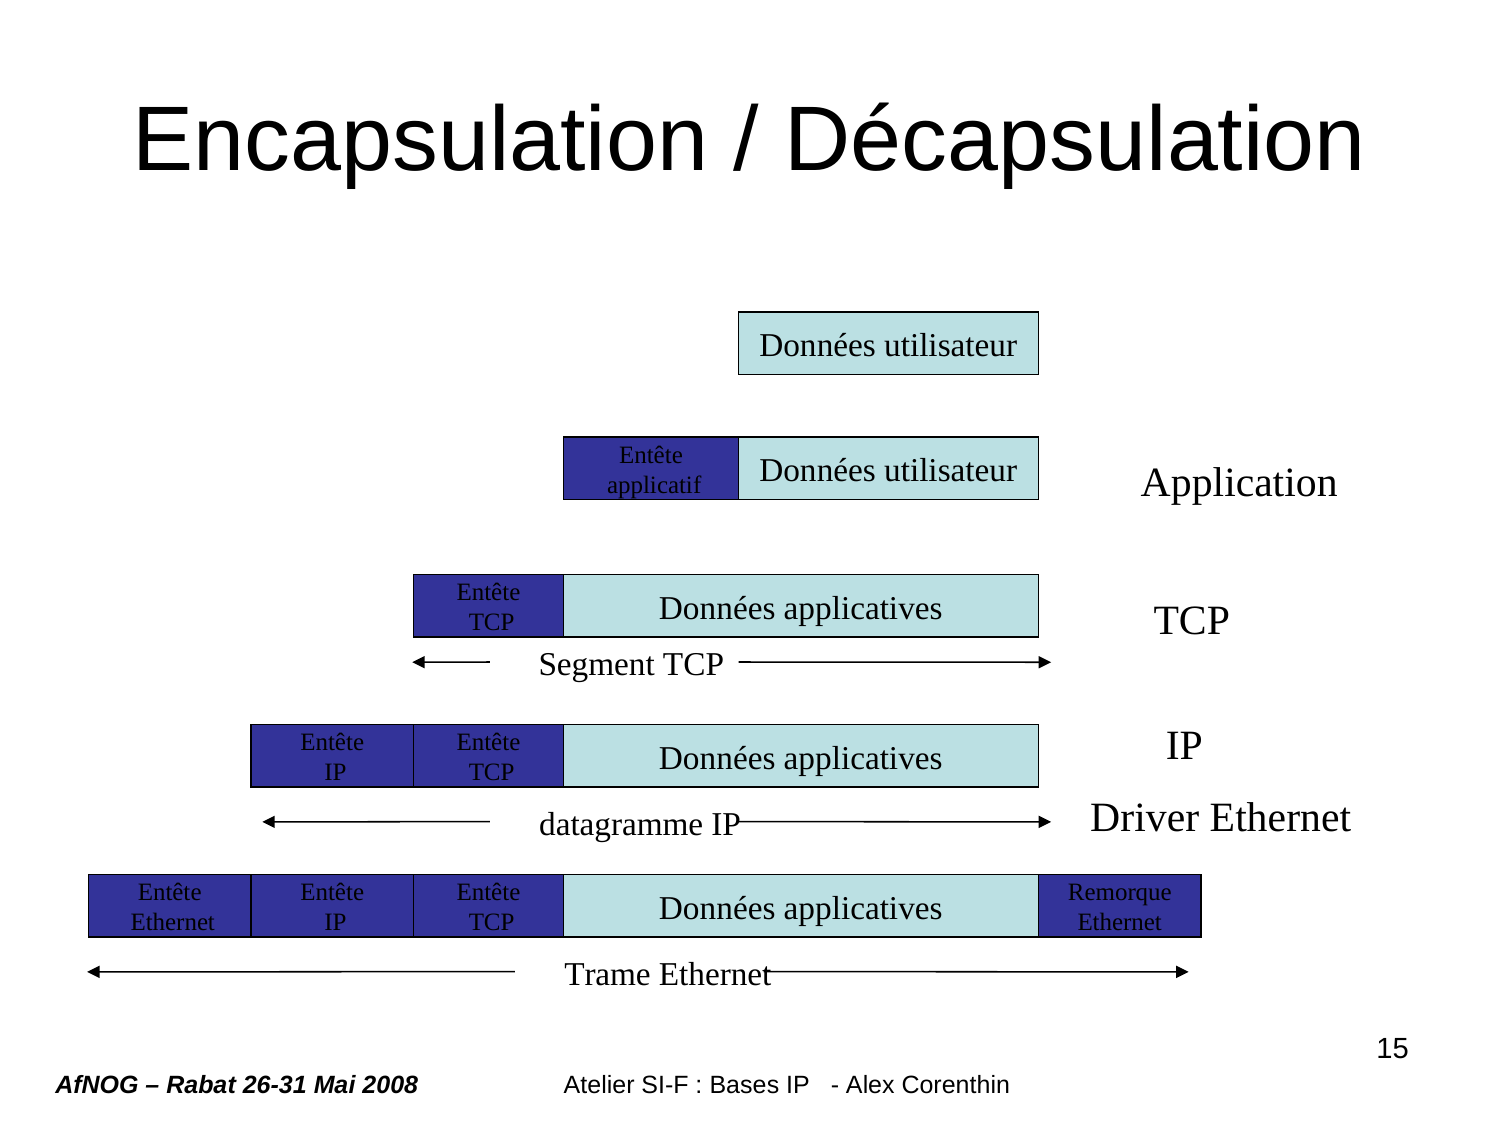

# Encapsulation / Décapsulation
Données utilisateur
Entête
 applicatif
Données utilisateur
Application
Entête
 TCP
Données applicatives
TCP
Segment TCP
IP
Entête
 IP
Entête
 TCP
Données applicatives
Driver Ethernet
datagramme IP
Entête
 Ethernet
Entête
 IP
Entête
 TCP
Données applicatives
Remorque
Ethernet
Trame Ethernet
15